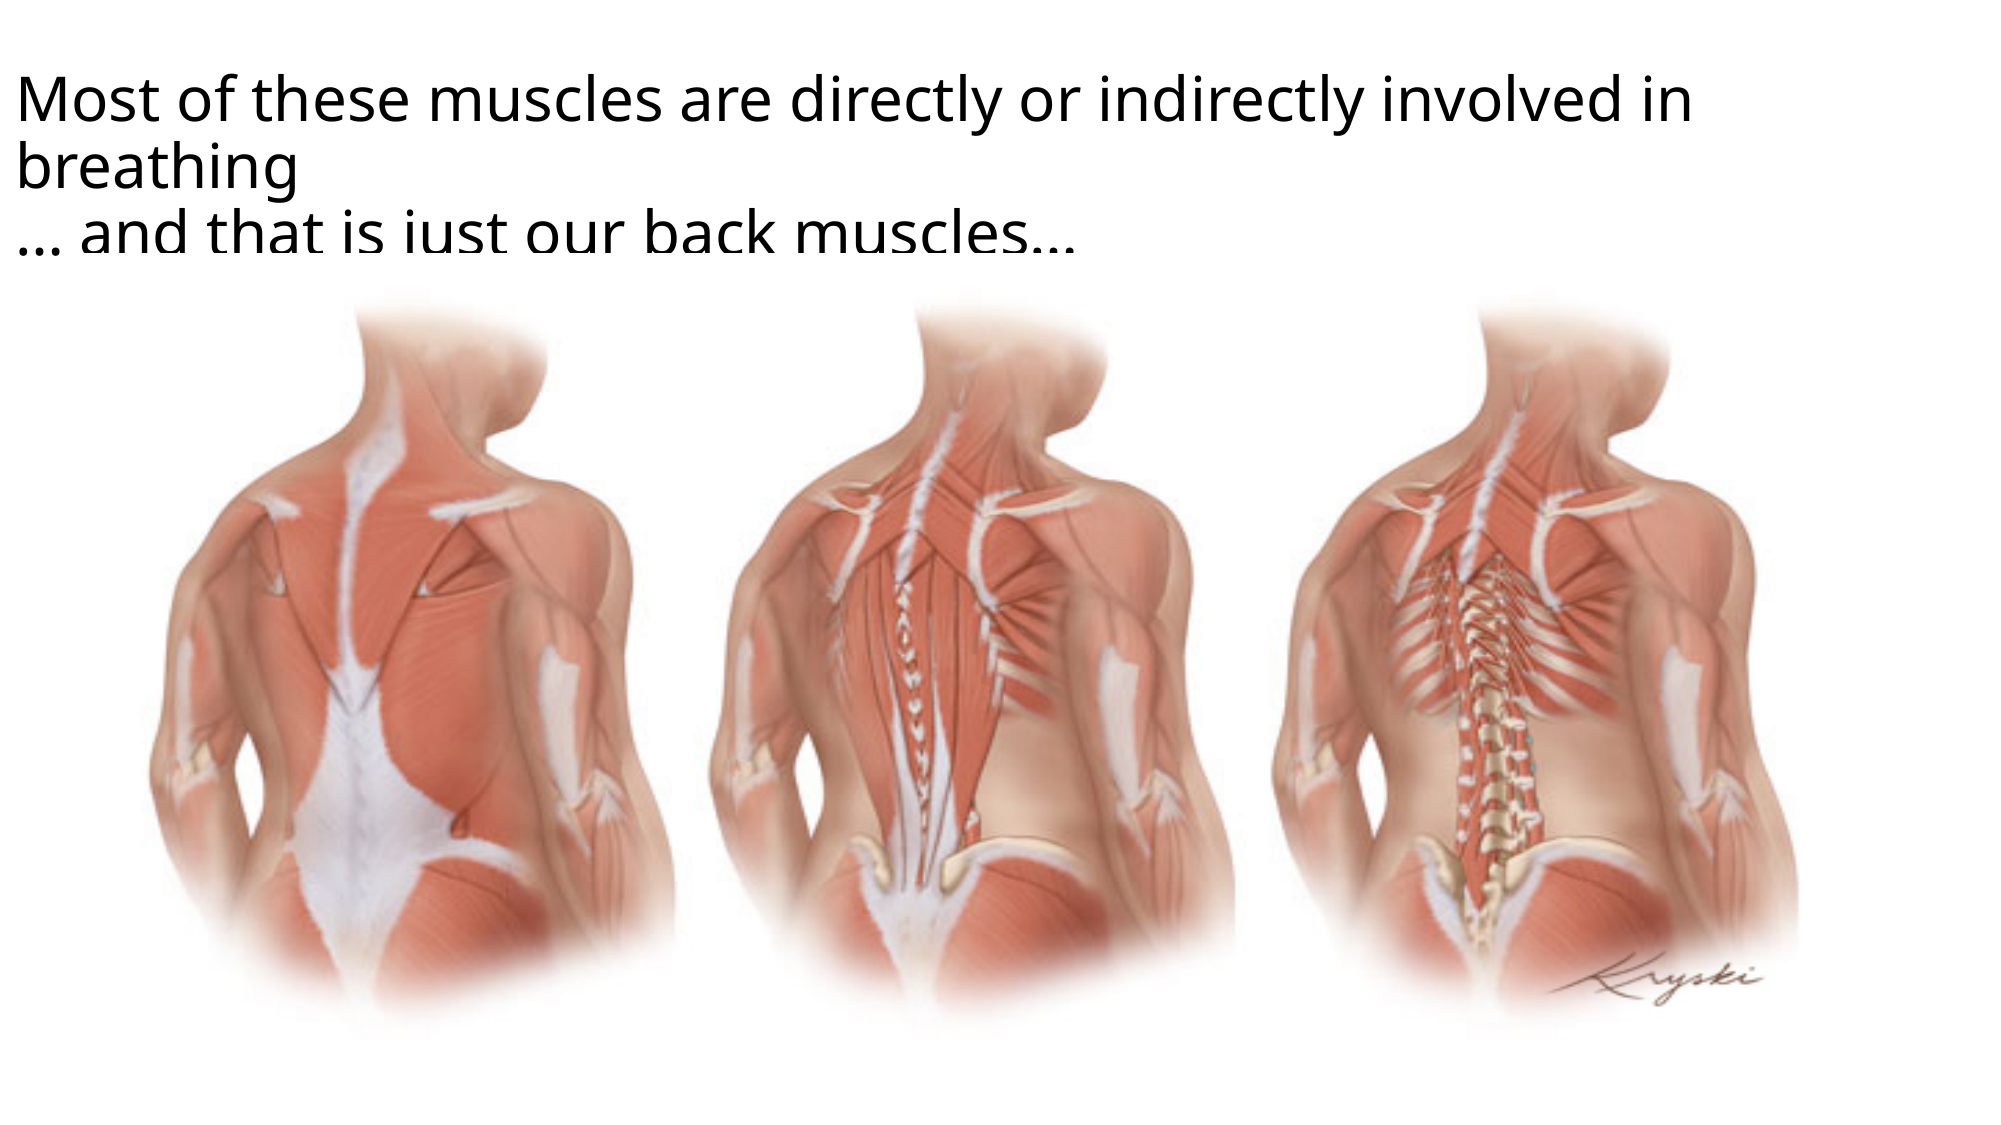

# Most of these muscles are directly or indirectly involved in breathing … and that is just our back muscles…